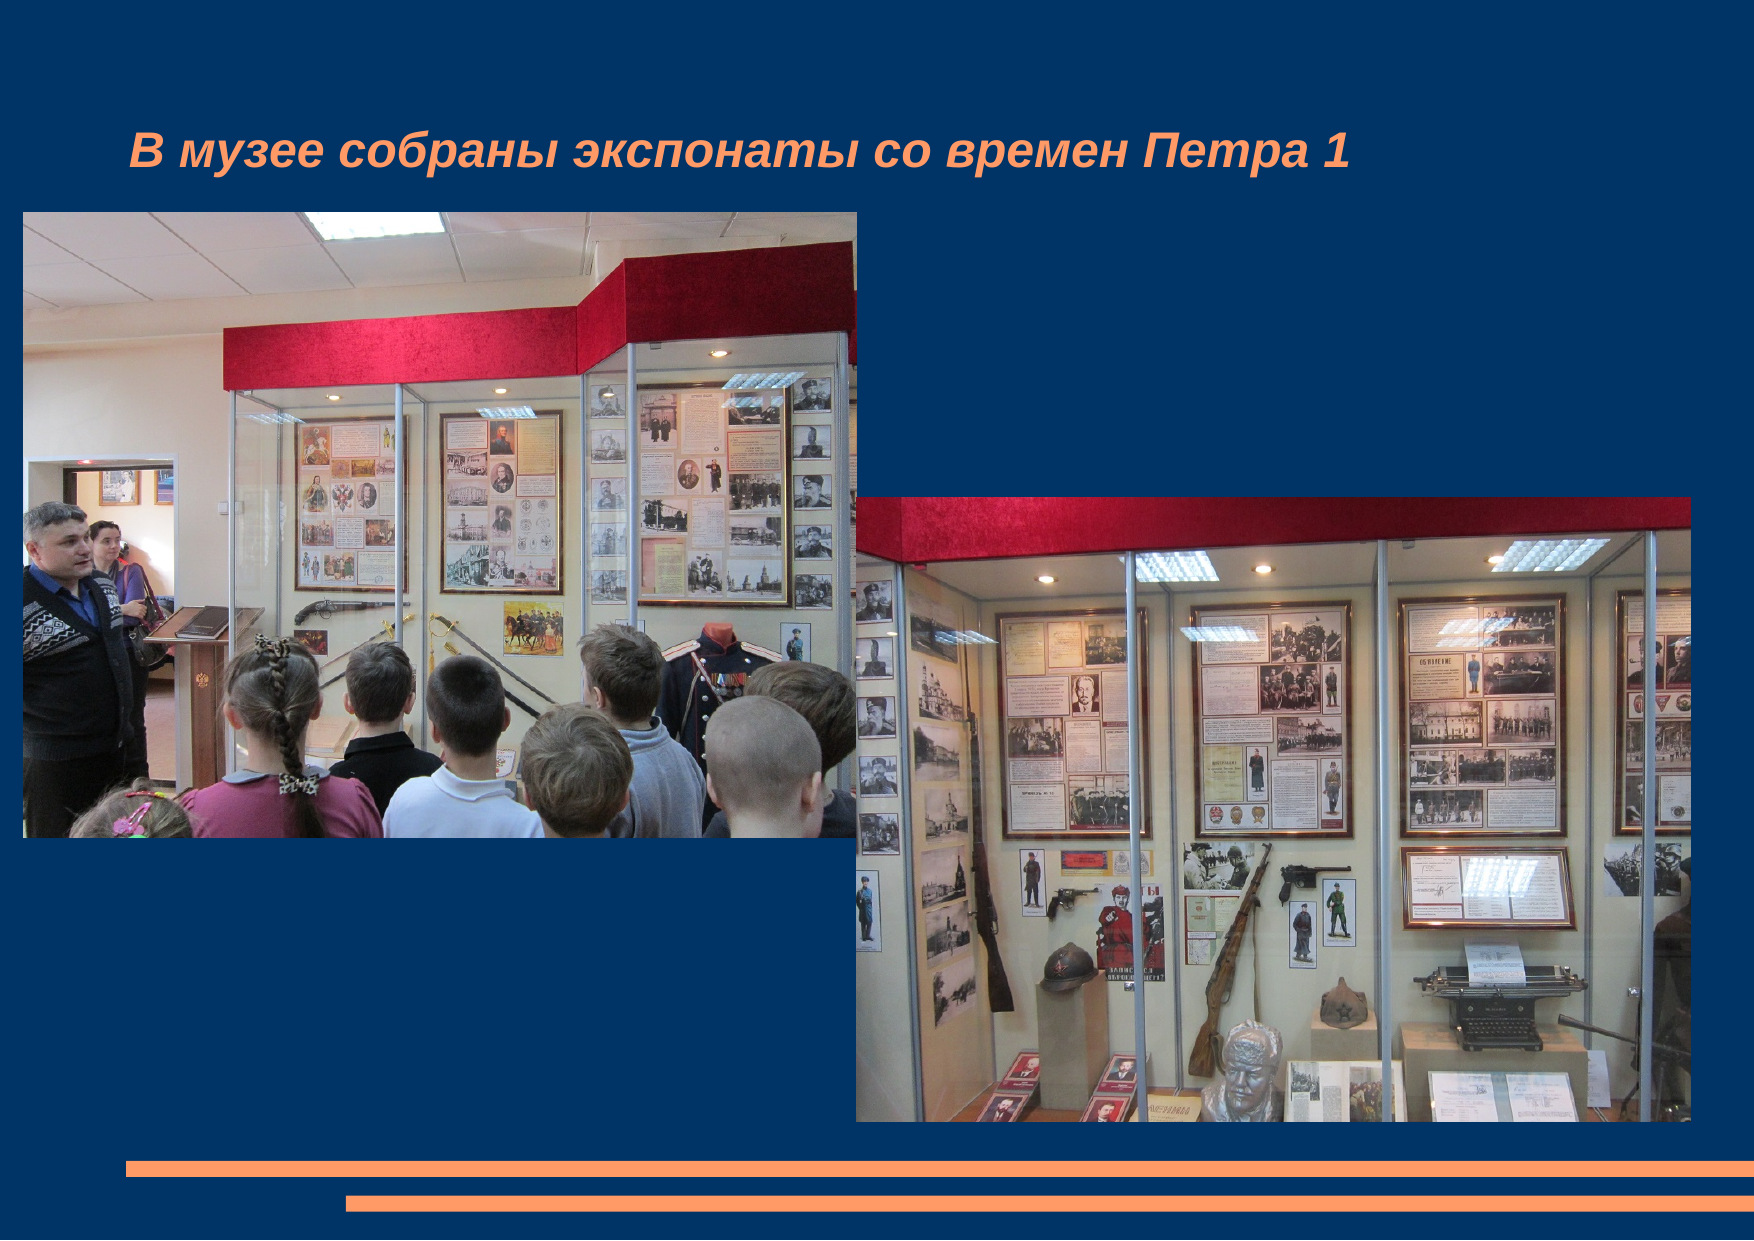

# В музее собраны экспонаты со времен Петра 1